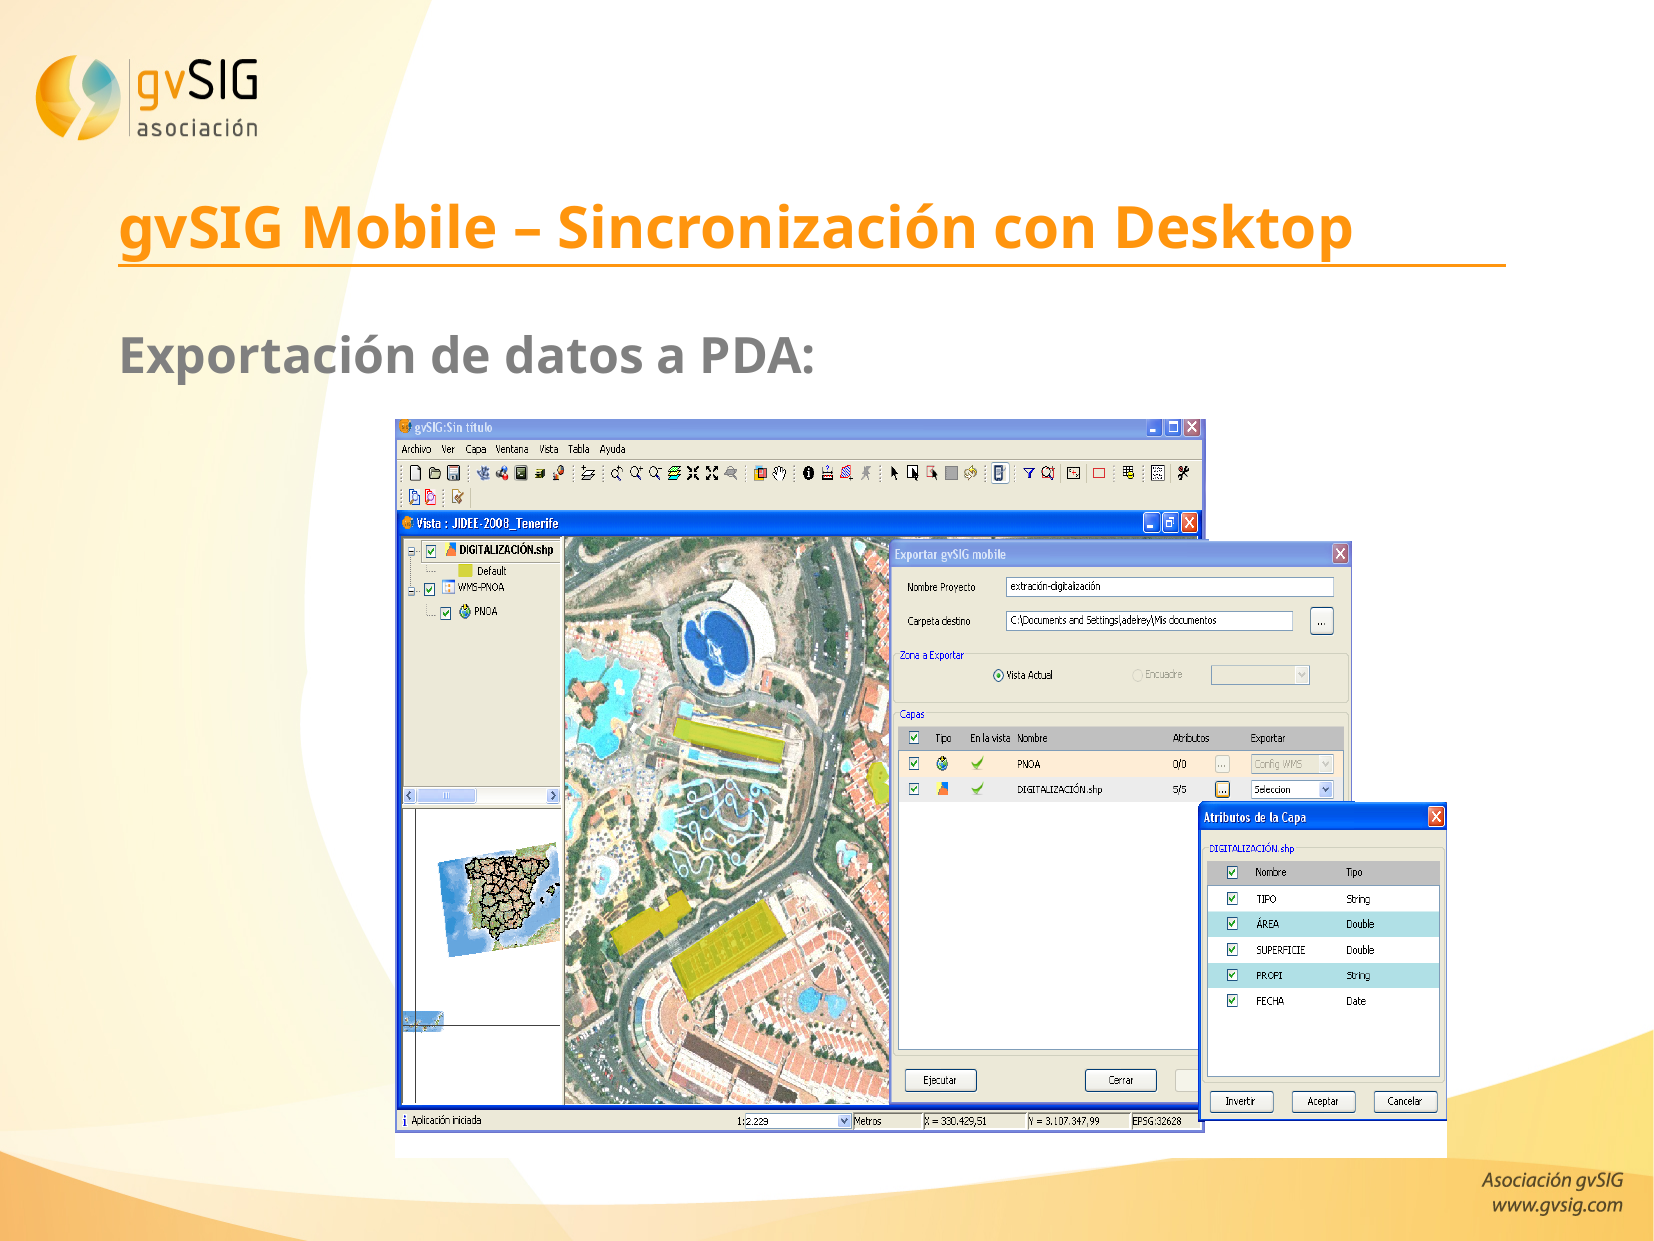

# gvSIG Mobile – Sincronización con Desktop
Exportación de datos a PDA: